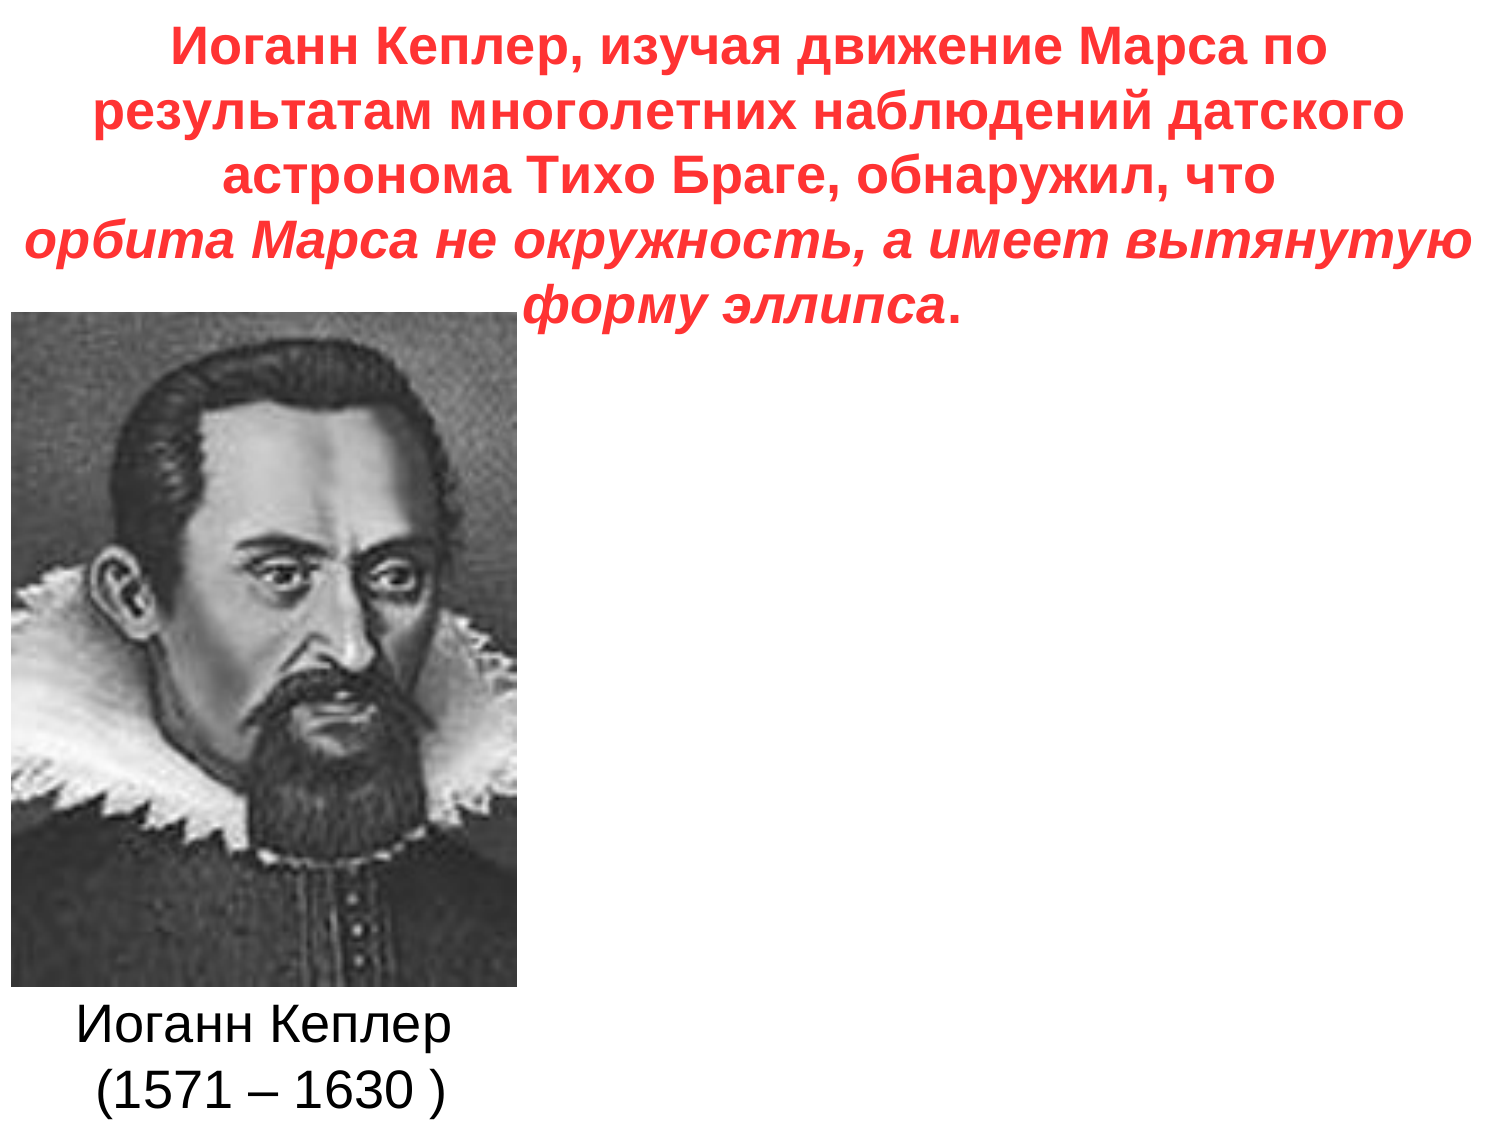

Иоганн Кеплер, изучая движение Марса по результатам многолетних наблюдений датского астронома Тихо Браге, обнаружил, что
орбита Марса не окружность, а имеет вытянутую форму эллипса.
Иоганн Кеплер
(1571 – 1630 )